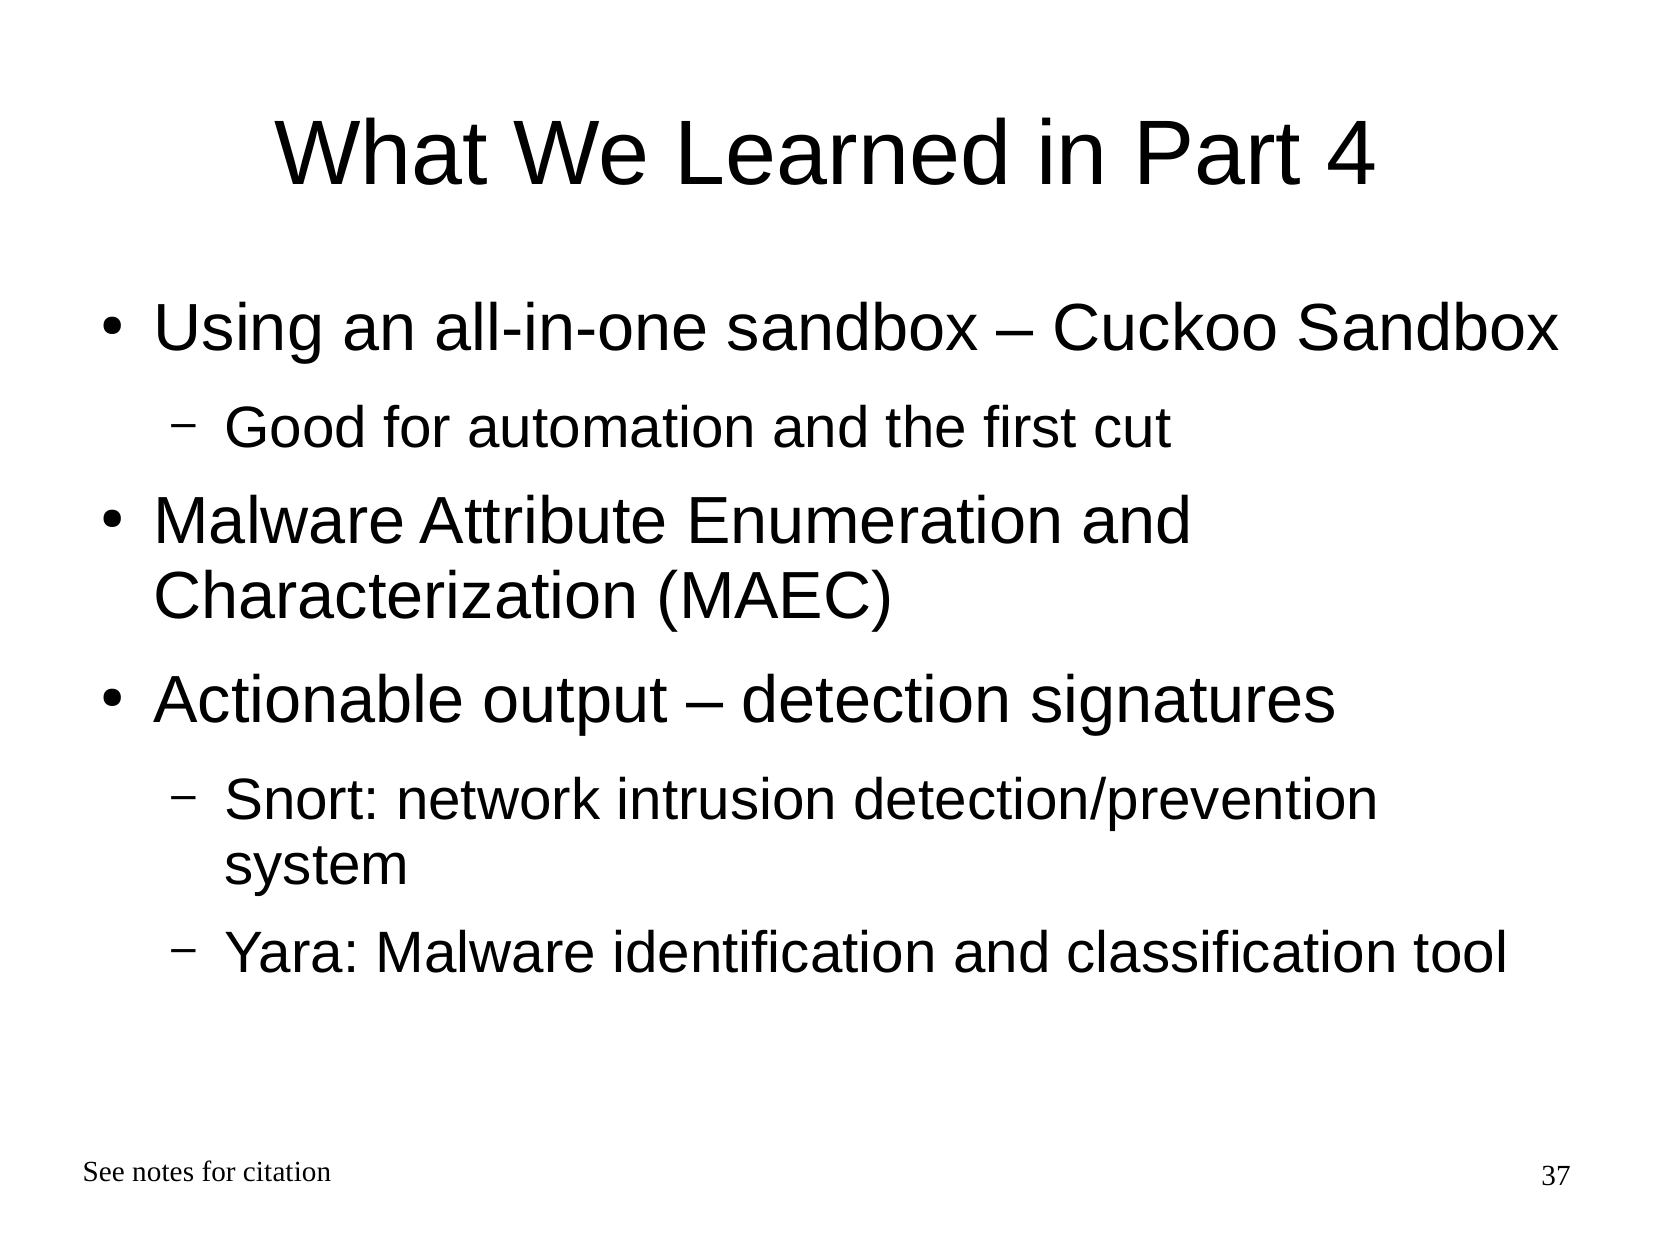

# What We Learned in Part 4
Using an all-in-one sandbox – Cuckoo Sandbox
Good for automation and the first cut
Malware Attribute Enumeration and Characterization (MAEC)
Actionable output – detection signatures
Snort: network intrusion detection/prevention system
Yara: Malware identification and classification tool
See notes for citation
37